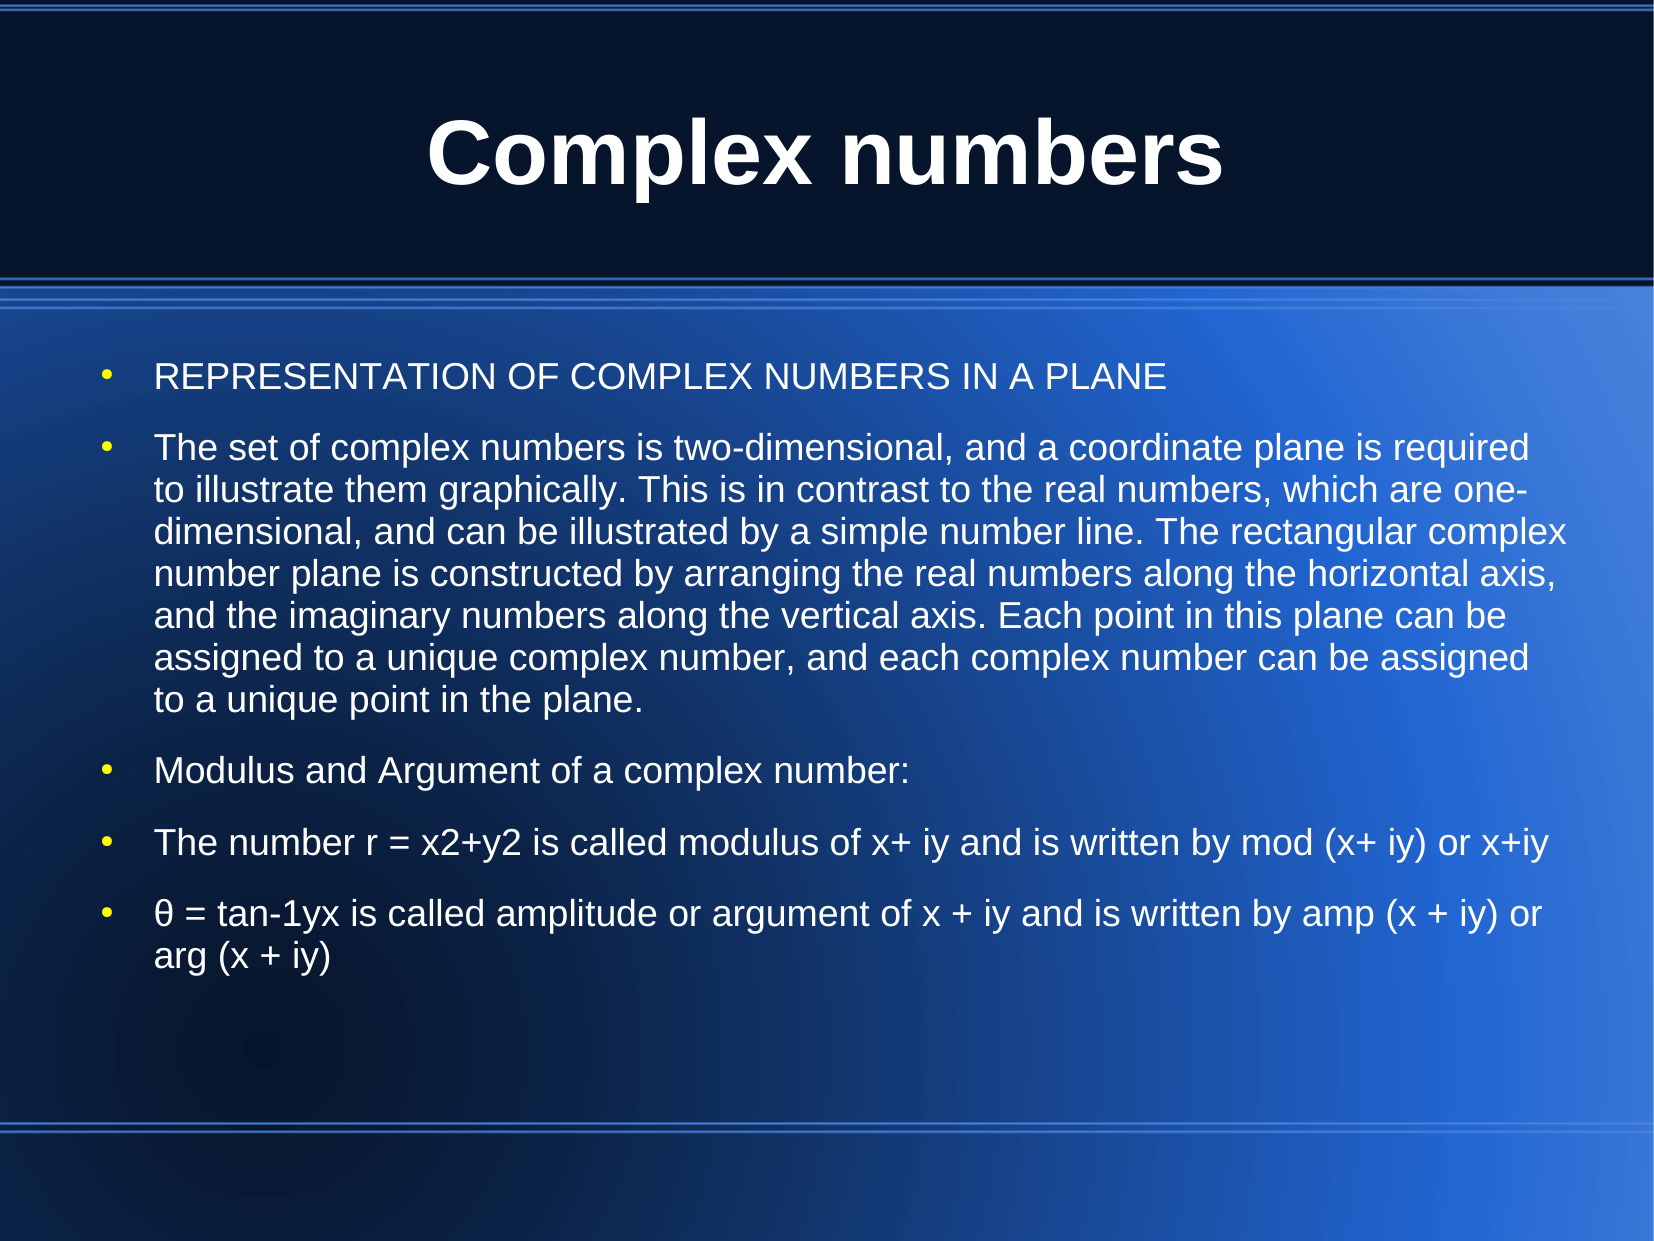

# Complex numbers
REPRESENTATION OF COMPLEX NUMBERS IN A PLANE
The set of complex numbers is two-dimensional, and a coordinate plane is required to illustrate them graphically. This is in contrast to the real numbers, which are one-dimensional, and can be illustrated by a simple number line. The rectangular complex number plane is constructed by arranging the real numbers along the horizontal axis, and the imaginary numbers along the vertical axis. Each point in this plane can be assigned to a unique complex number, and each complex number can be assigned to a unique point in the plane.
Modulus and Argument of a complex number:
The number r = x2+y2 is called modulus of x+ iy and is written by mod (x+ iy) or x+iy
θ = tan-1yx is called amplitude or argument of x + iy and is written by amp (x + iy) or arg (x + iy)